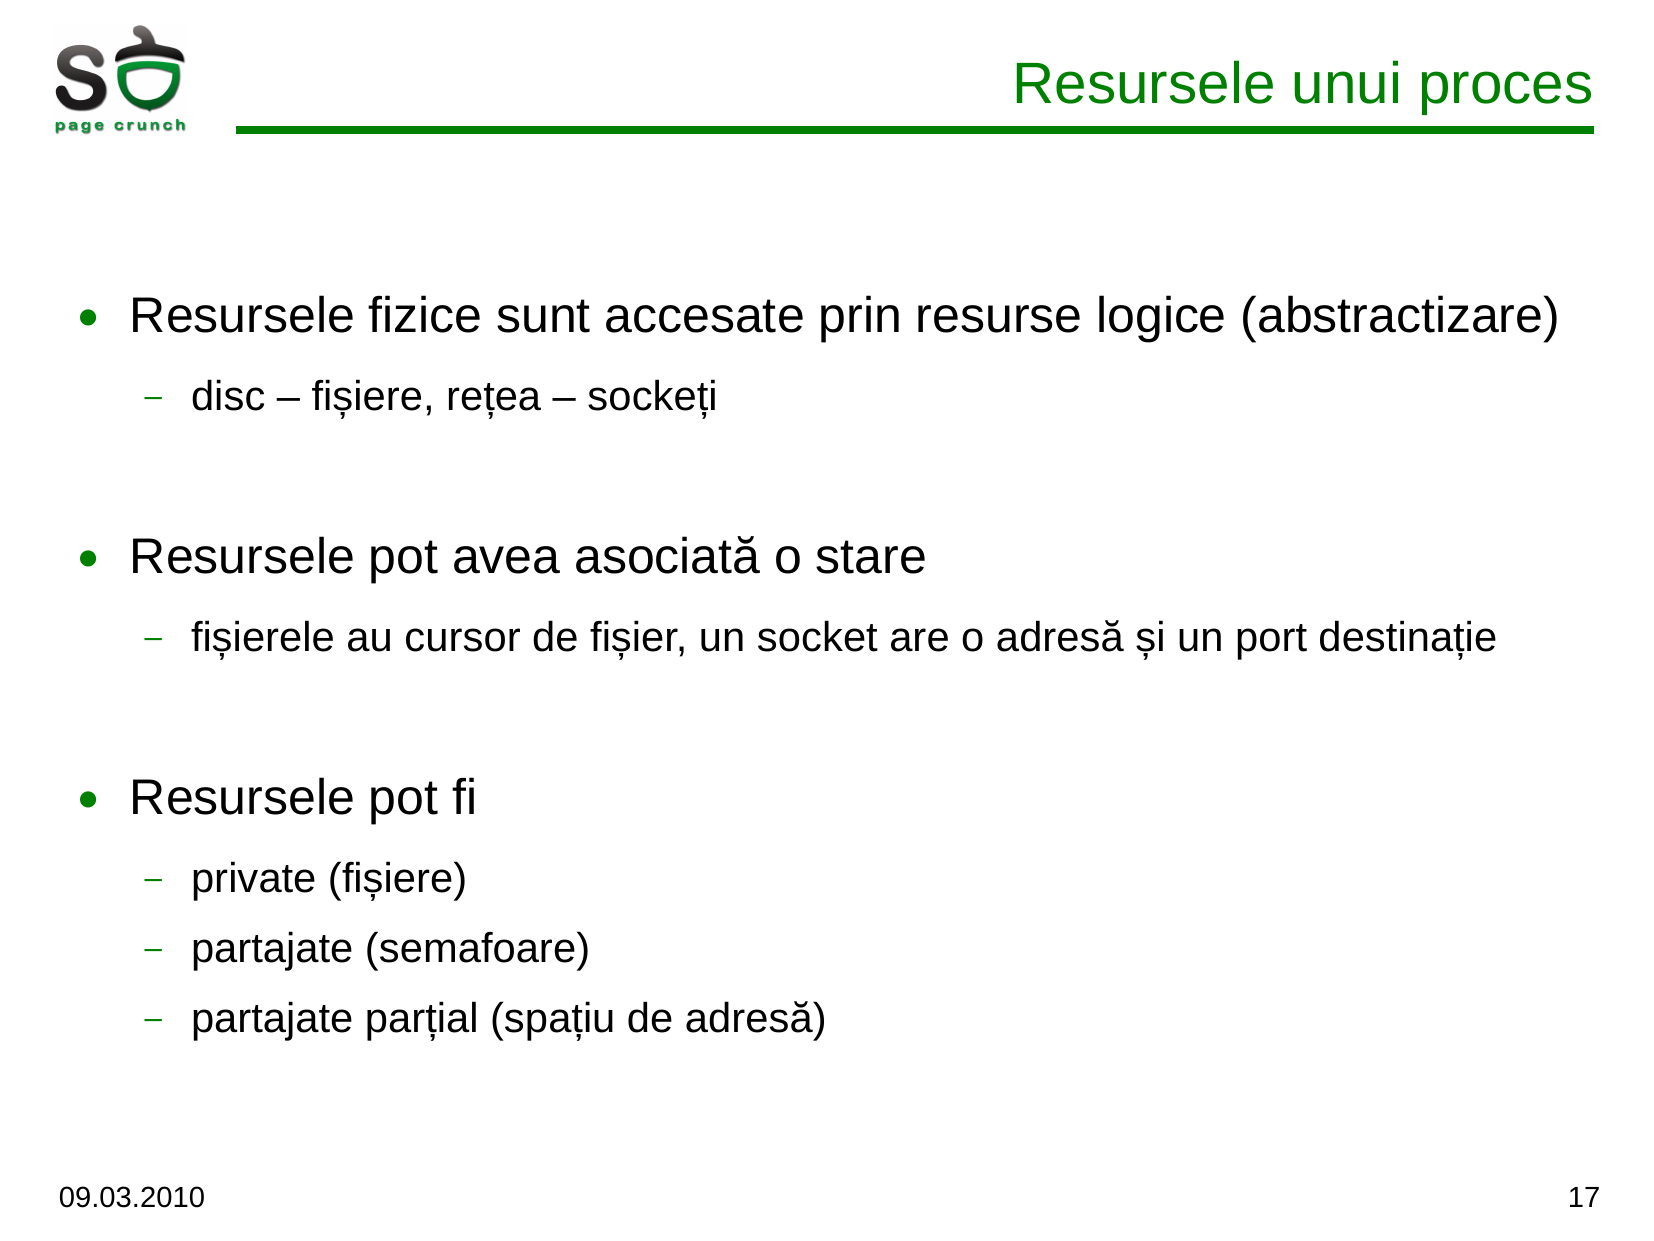

# Resursele unui proces
Resursele fizice sunt accesate prin resurse logice (abstractizare)
disc – fișiere, rețea – sockeți
Resursele pot avea asociată o stare
fișierele au cursor de fișier, un socket are o adresă și un port destinație
Resursele pot fi
private (fișiere)
partajate (semafoare)
partajate parțial (spațiu de adresă)
09.03.2010
17